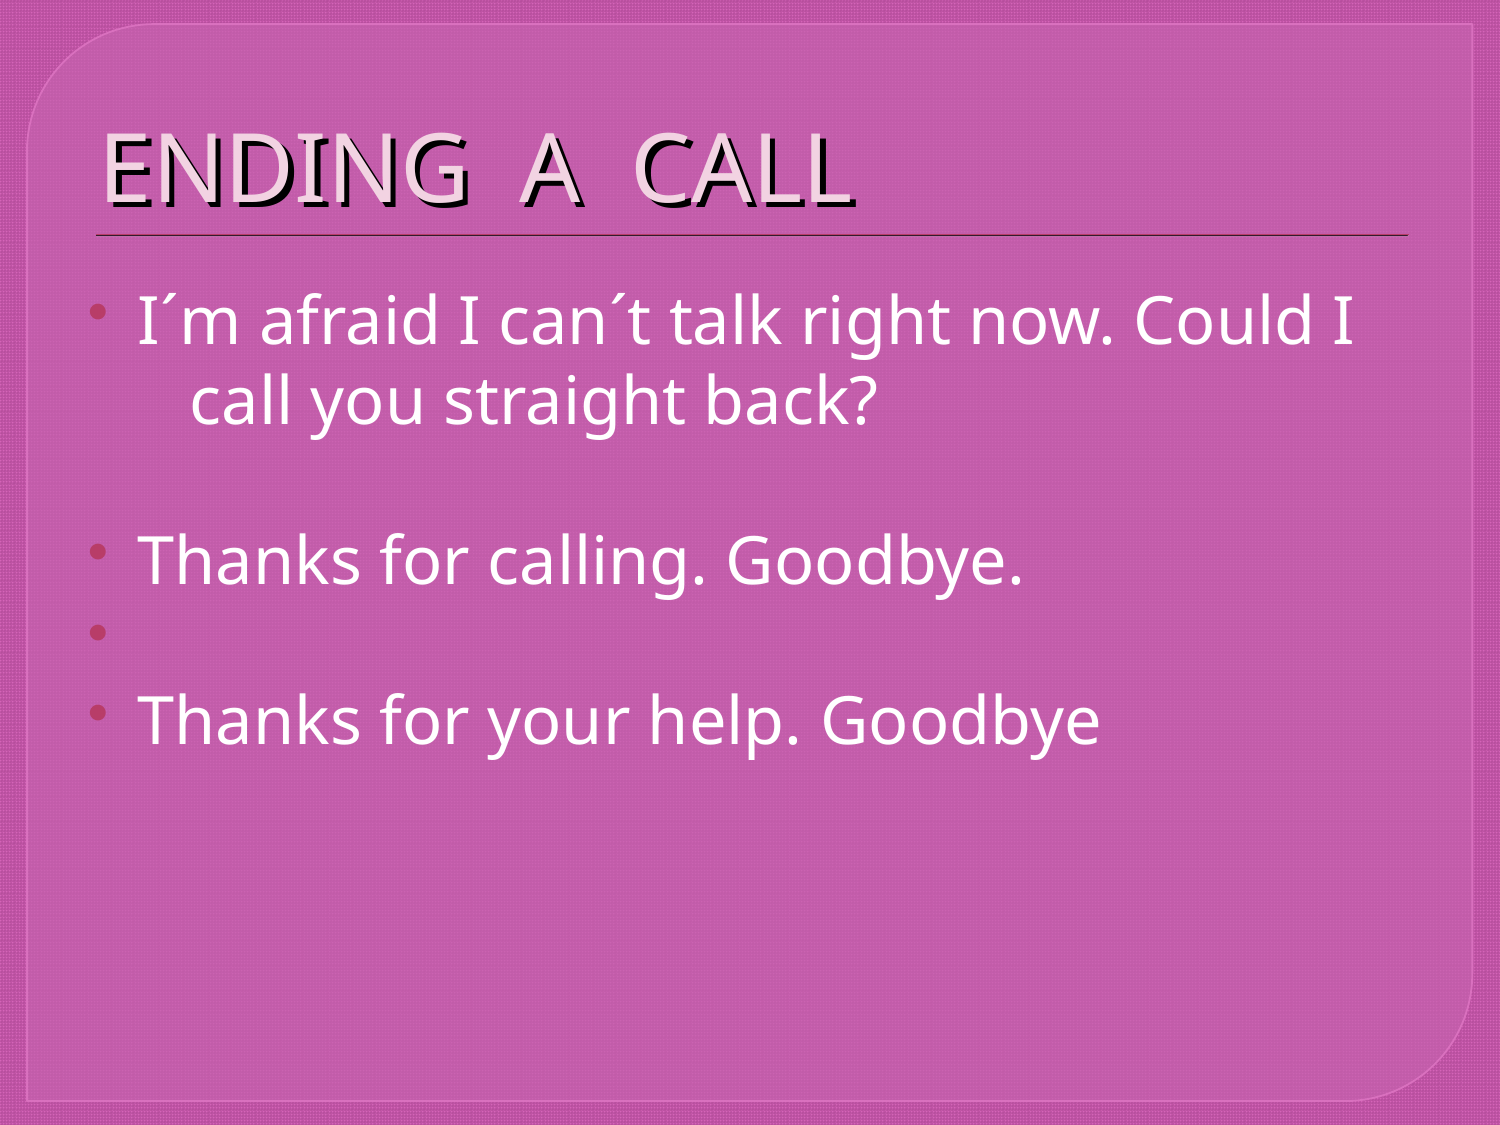

# ENDING A CALL
I´m afraid I can´t talk right now. Could I
 call you straight back?
Thanks for calling. Goodbye.
Thanks for your help. Goodbye